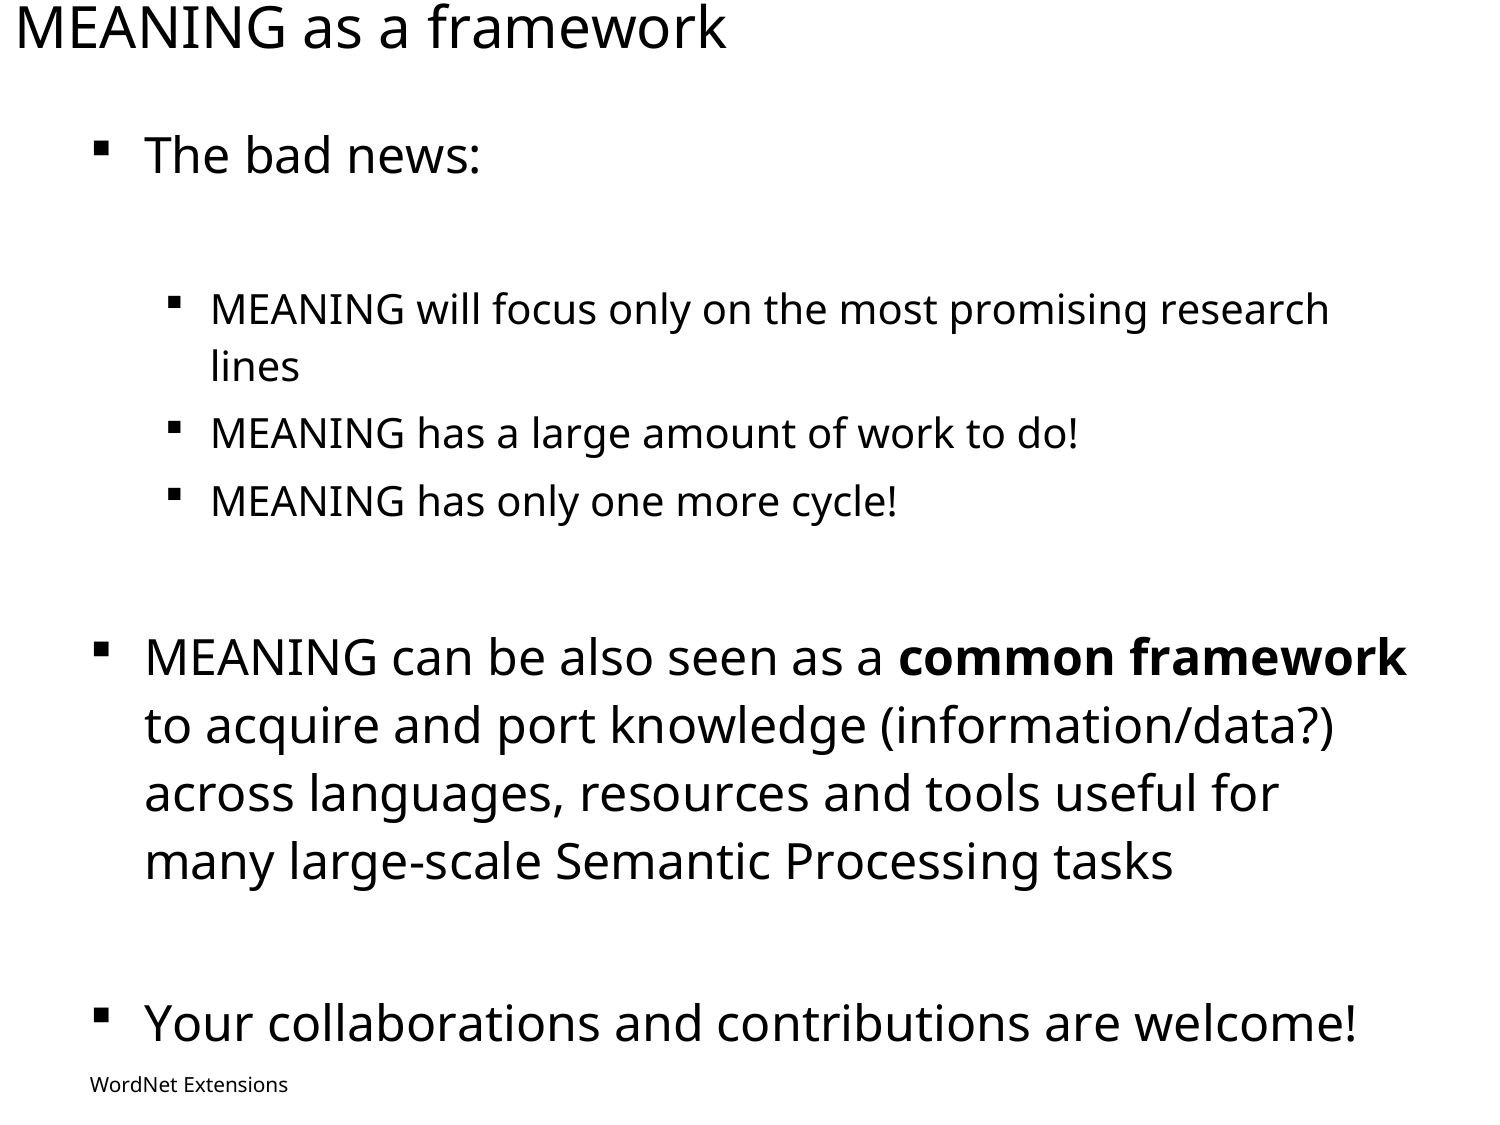

# MEANING as a framework
The bad news:
MEANING will focus only on the most promising research lines
MEANING has a large amount of work to do!
MEANING has only one more cycle!
MEANING can be also seen as a common framework to acquire and port knowledge (information/data?) across languages, resources and tools useful for many large-scale Semantic Processing tasks
Your collaborations and contributions are welcome!